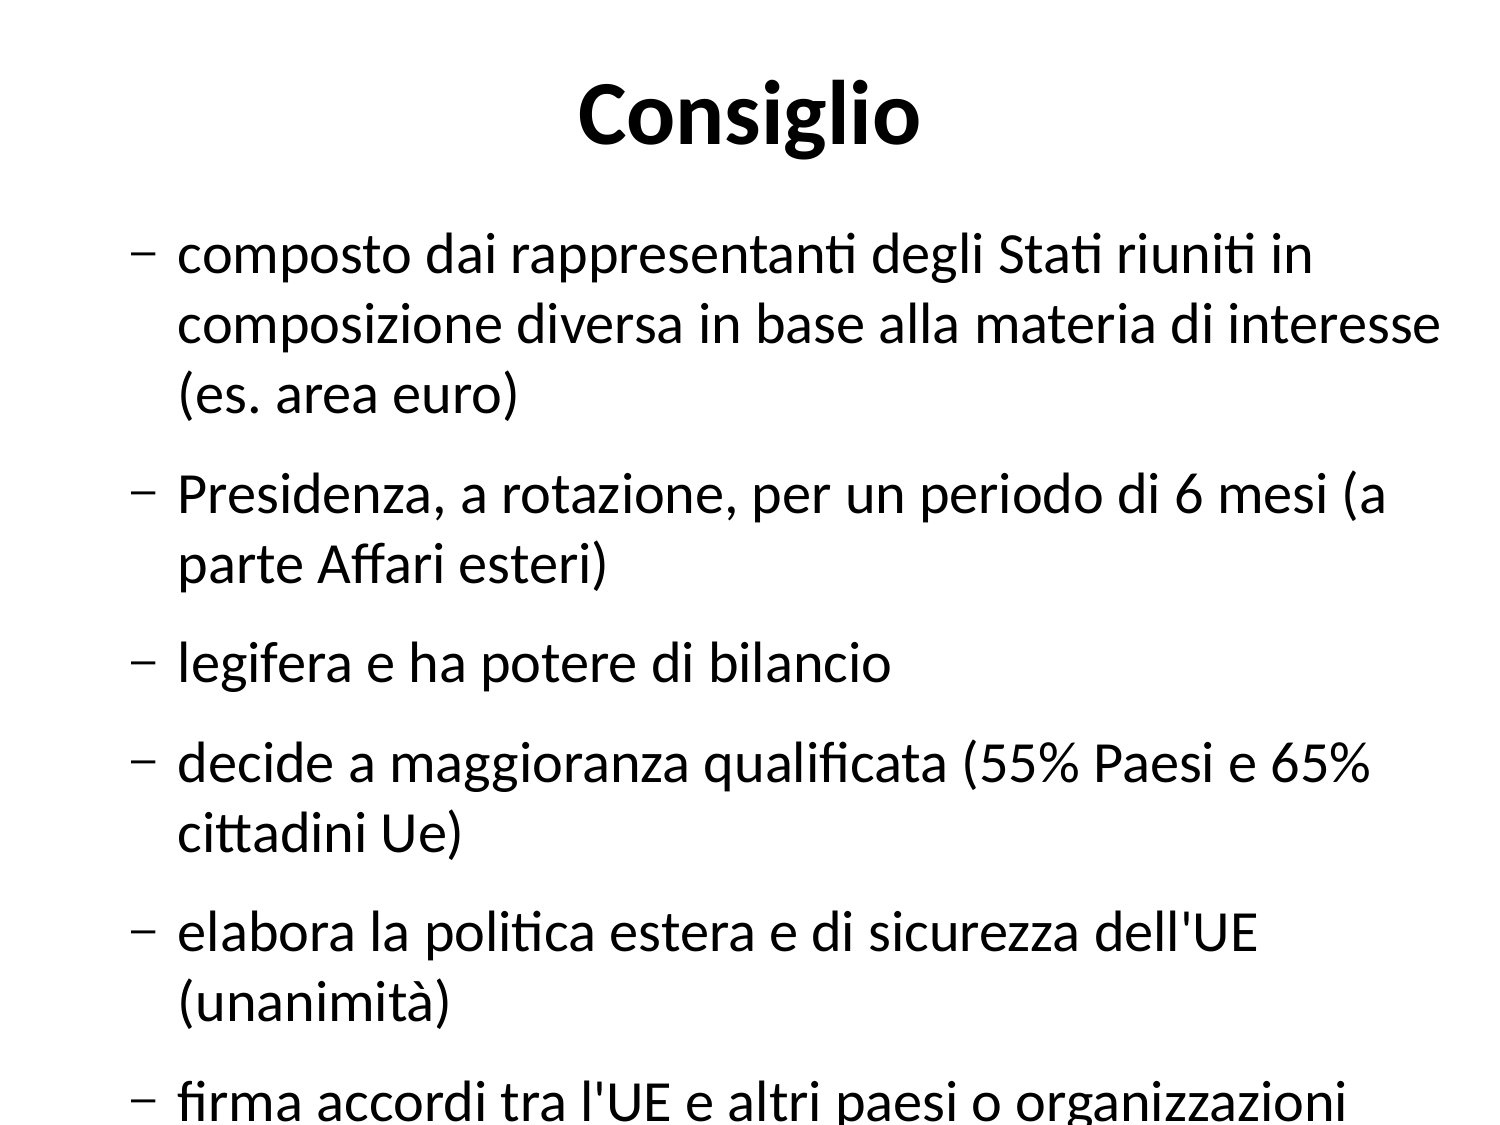

# Consiglio
composto dai rappresentanti degli Stati riuniti in composizione diversa in base alla materia di interesse (es. area euro)
Presidenza, a rotazione, per un periodo di 6 mesi (a parte Affari esteri)
legifera e ha potere di bilancio
decide a maggioranza qualificata (55% Paesi e 65% cittadini Ue)
elabora la politica estera e di sicurezza dell'UE (unanimità)
firma accordi tra l'UE e altri paesi o organizzazioni internazionali
Attenzione: né il Consiglio europeo né il Consiglio sono il Consiglio d’Europa, O.I. comprendente 47 Stati europei!